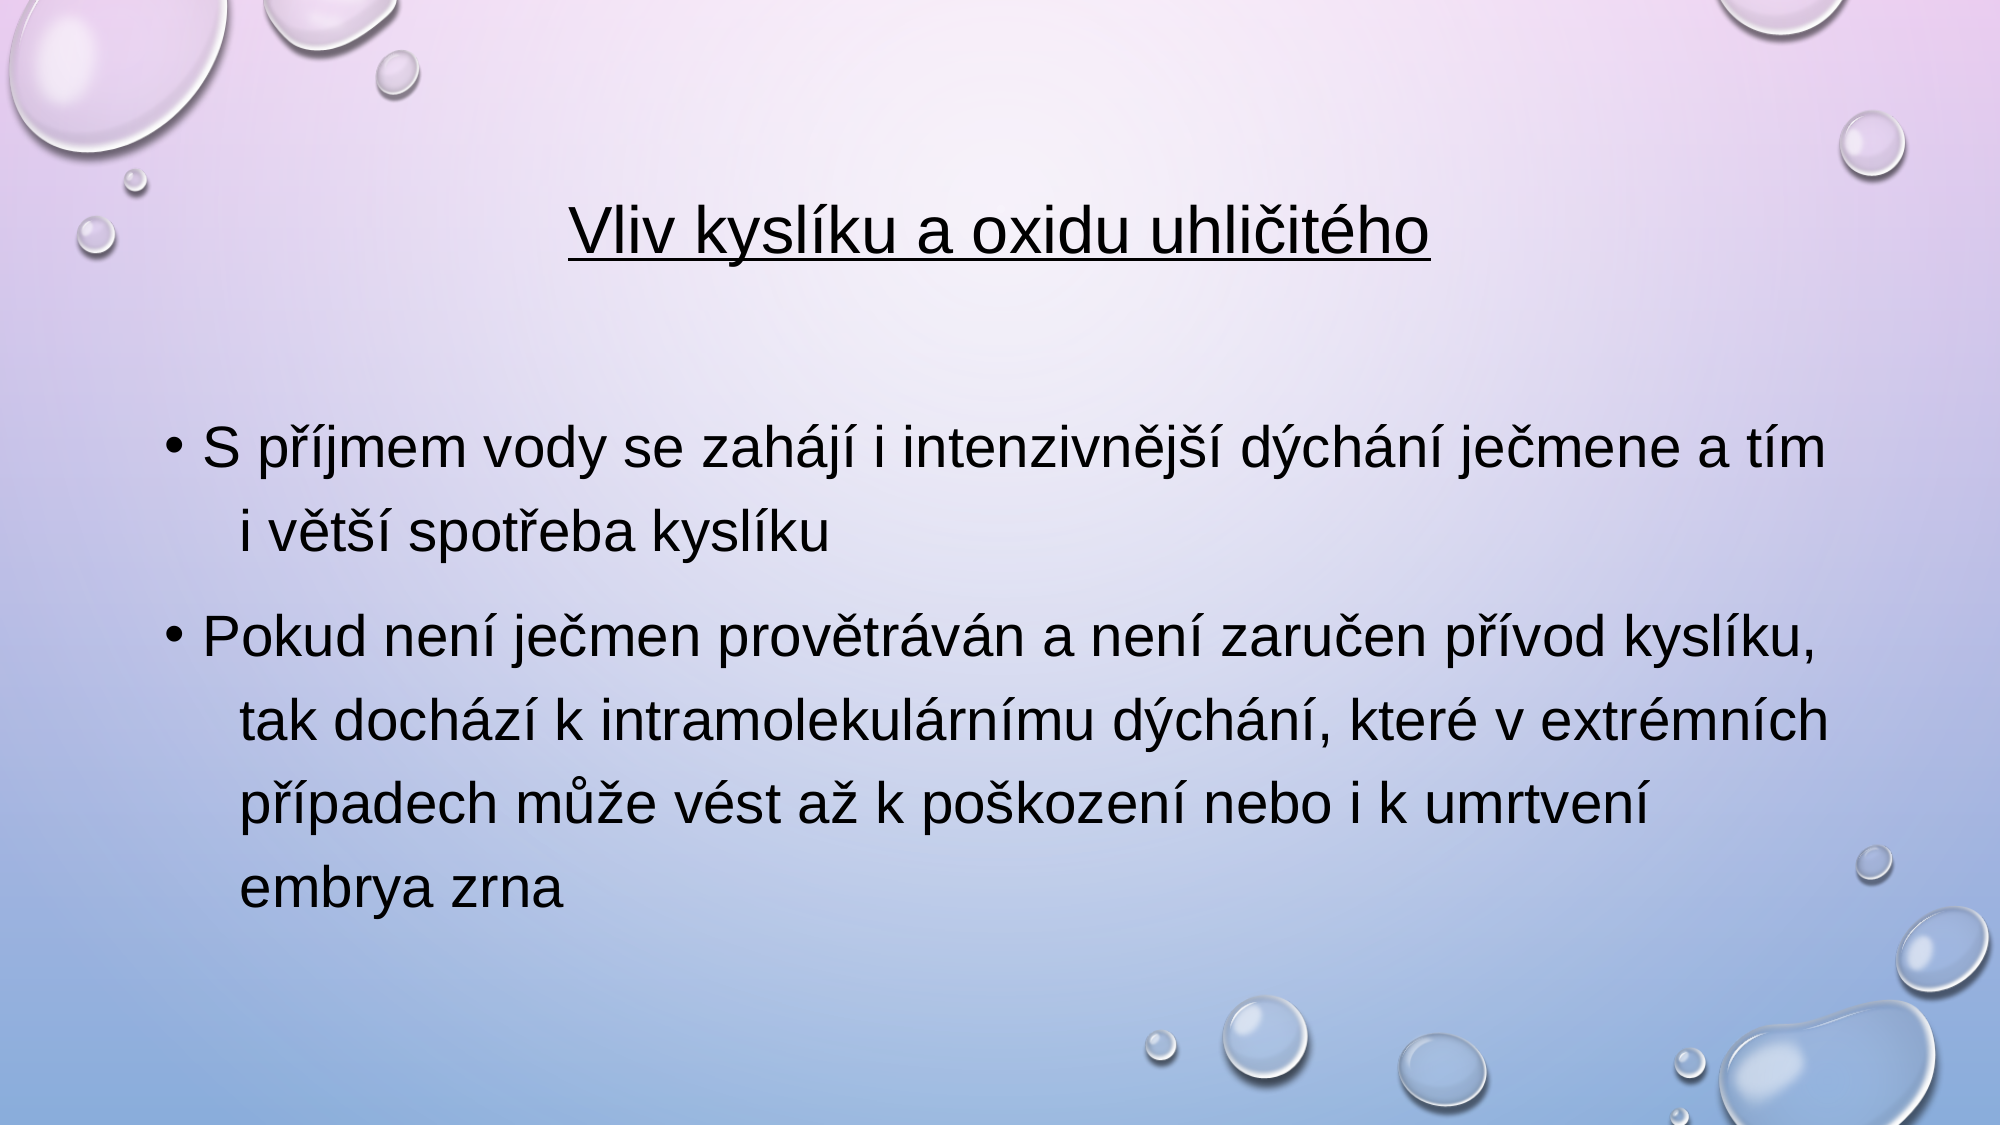

# Vliv kyslíku a oxidu uhličitého
S příjmem vody se zahájí i intenzivnější dýchání ječmene a tím i větší spotřeba kyslíku
Pokud není ječmen provětráván a není zaručen přívod kyslíku, tak dochází k intramolekulárnímu dýchání, které v extrémních případech může vést až k poškození nebo i k umrtvení embrya zrna